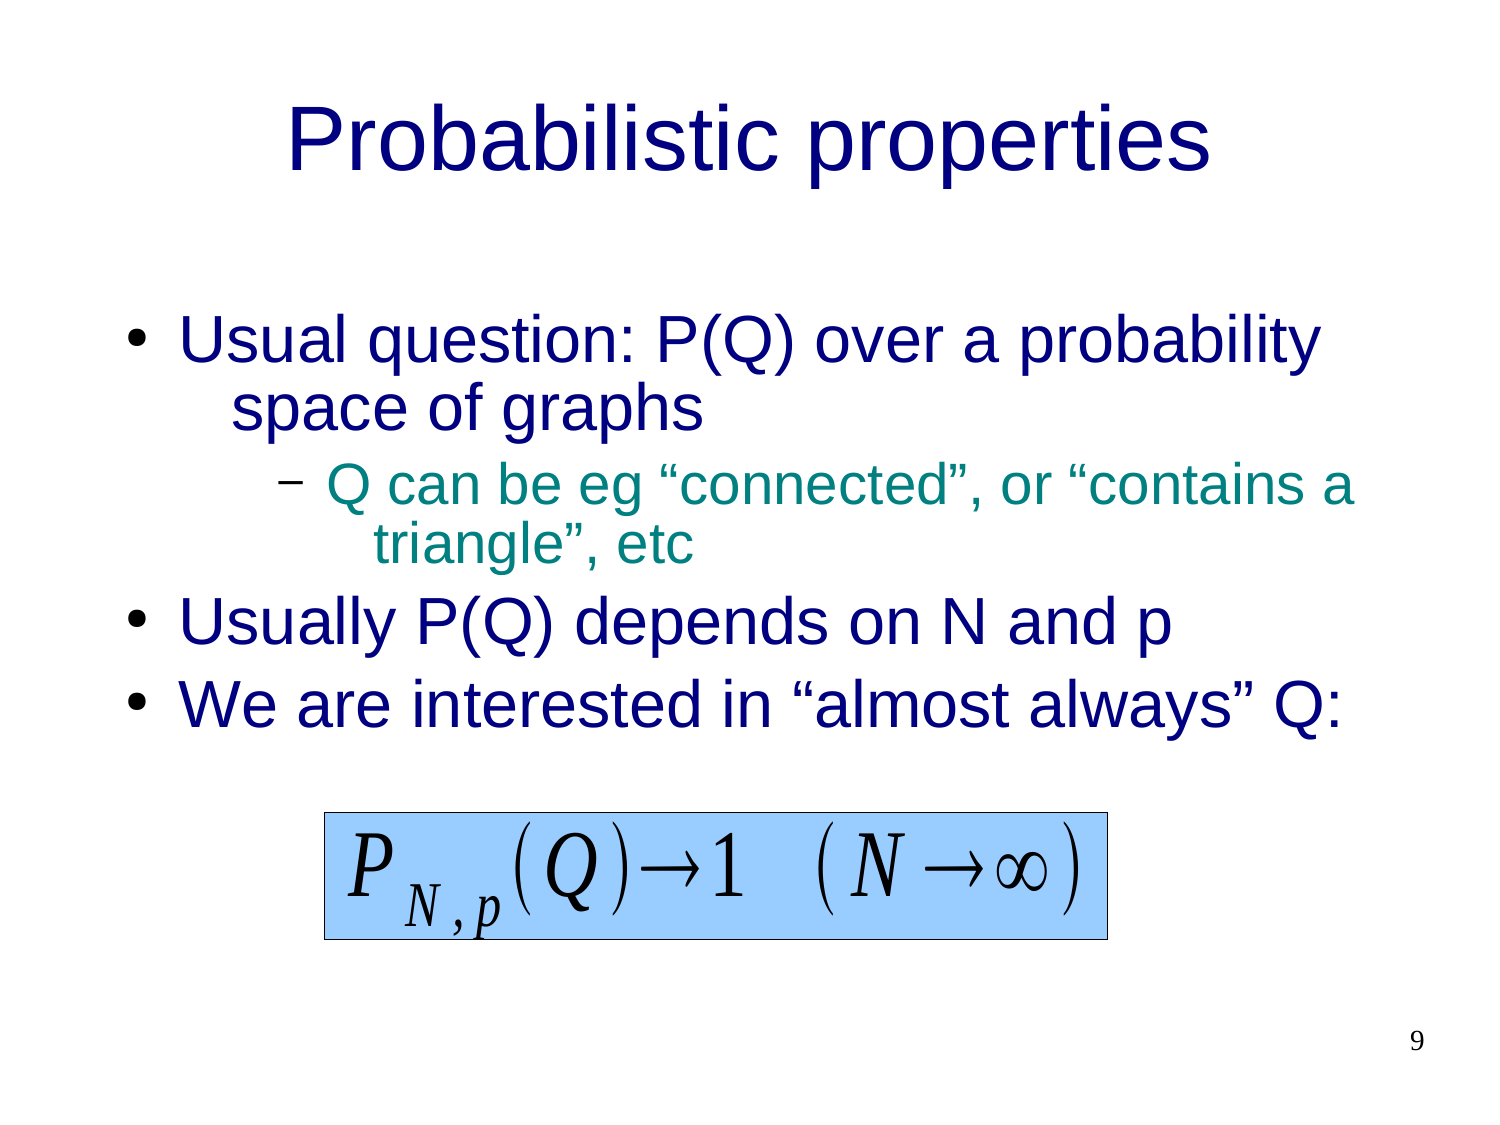

Probabilistic properties
# Usual question: P(Q) over a probability space of graphs
Q can be eg “connected”, or “contains a triangle”, etc
Usually P(Q) depends on N and p
We are interested in “almost always” Q:
9